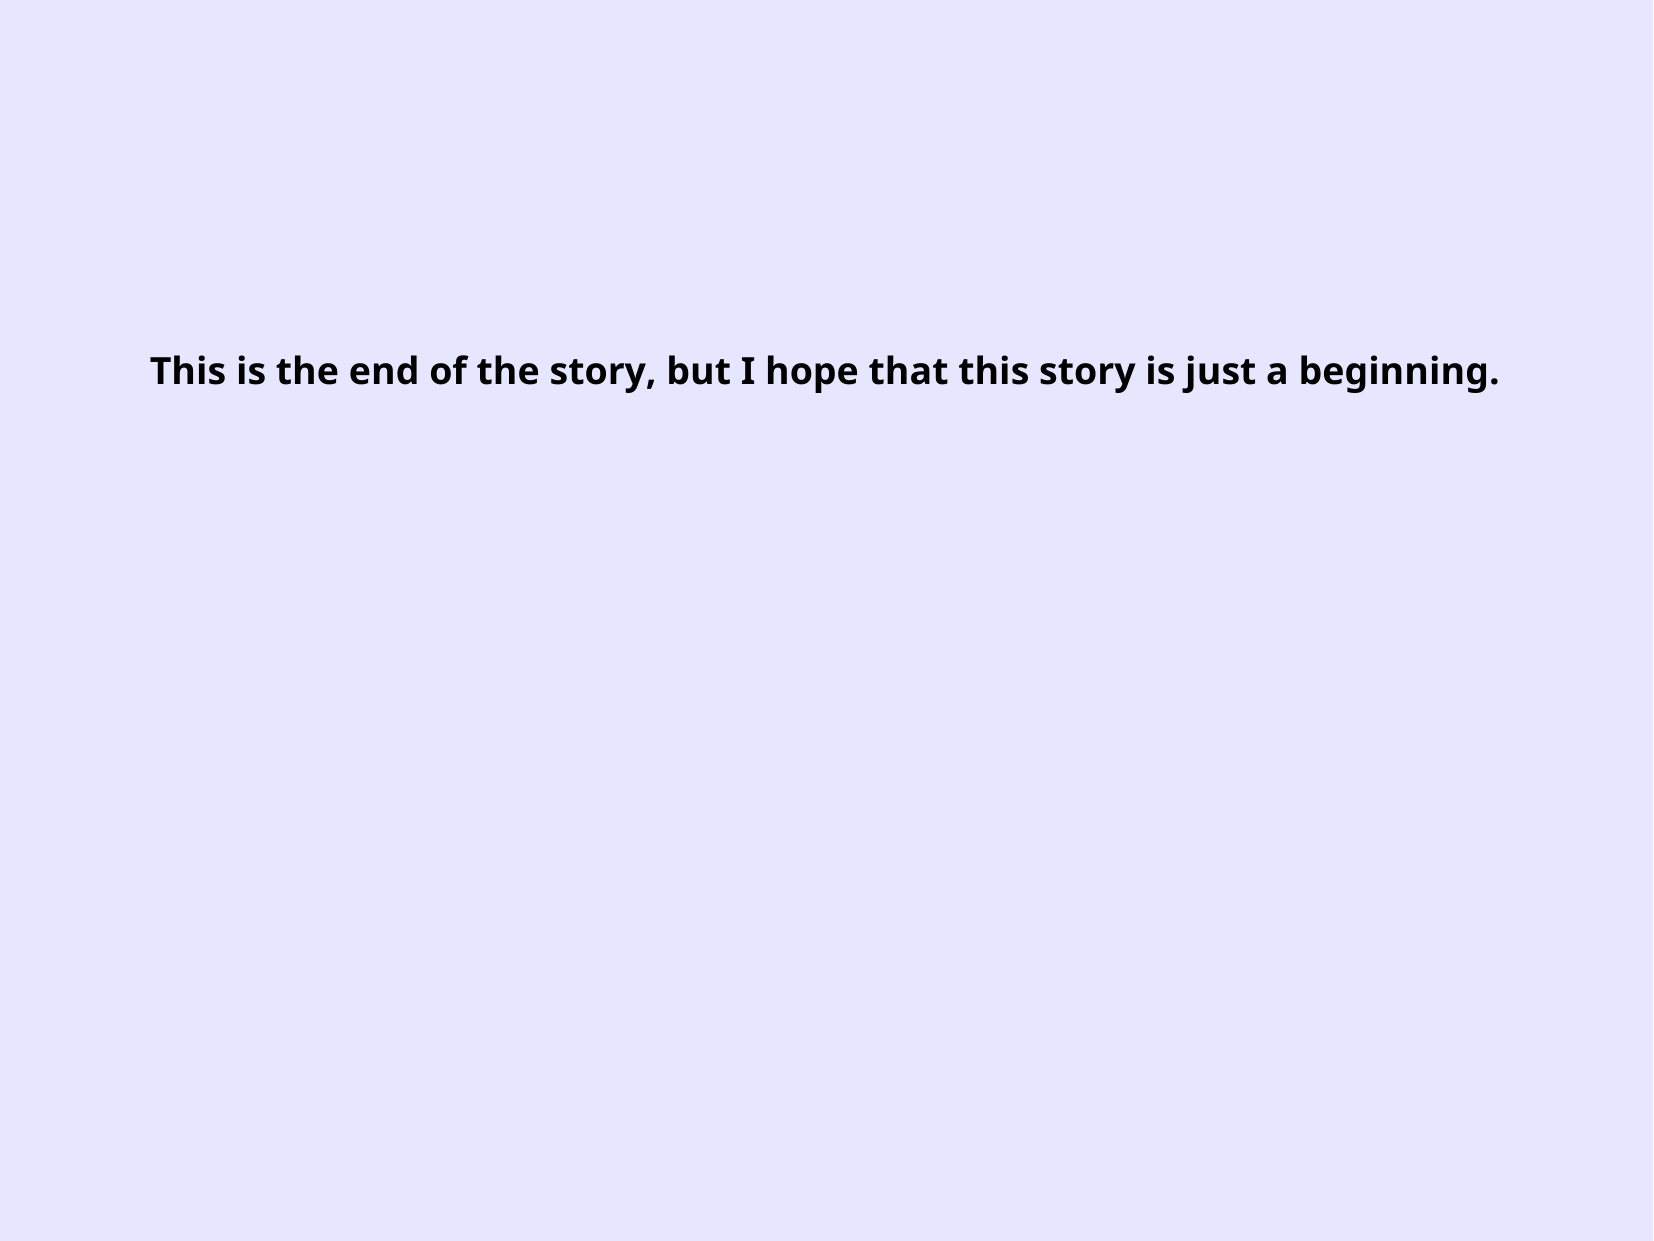

This is the end of the story, but I hope that this story is just a beginning.